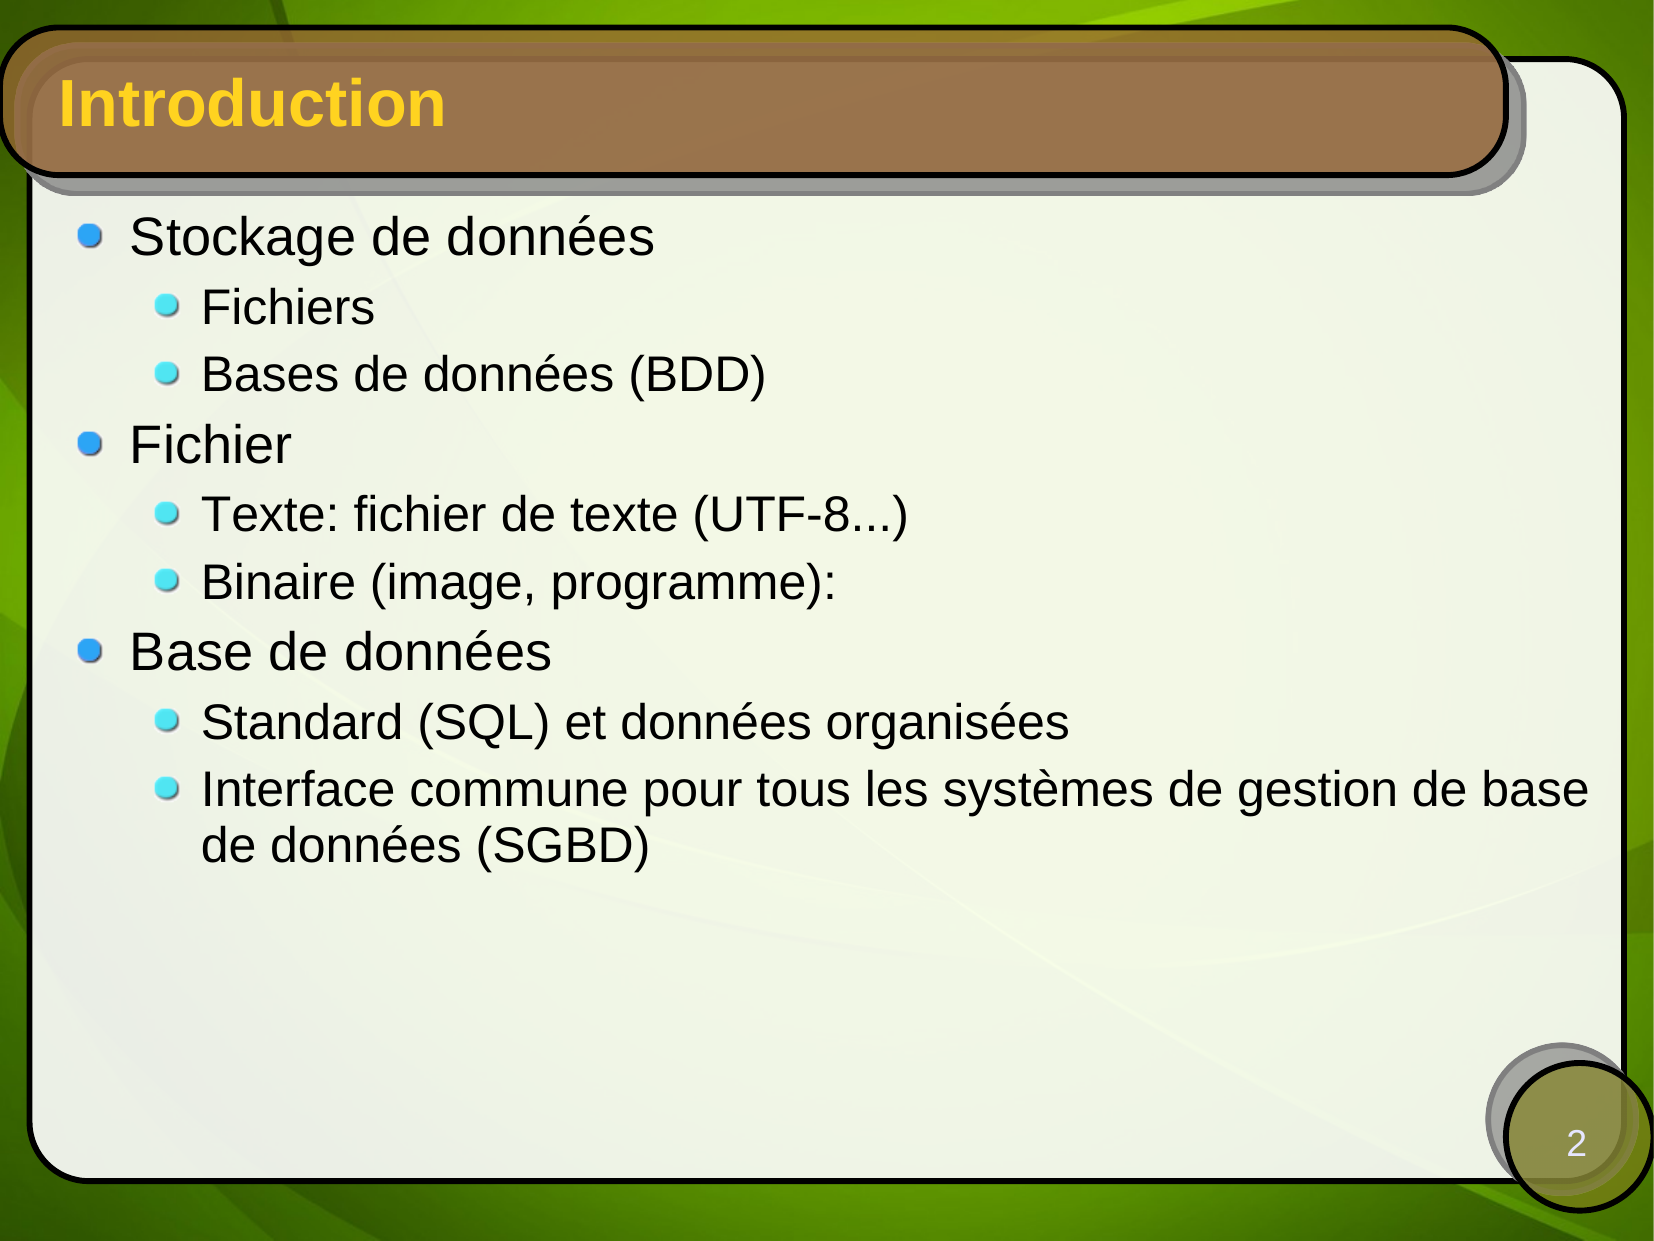

# Introduction
Stockage de données
Fichiers
Bases de données (BDD)
Fichier
Texte: fichier de texte (UTF-8...)
Binaire (image, programme):
Base de données
Standard (SQL) et données organisées
Interface commune pour tous les systèmes de gestion de base de données (SGBD)
2